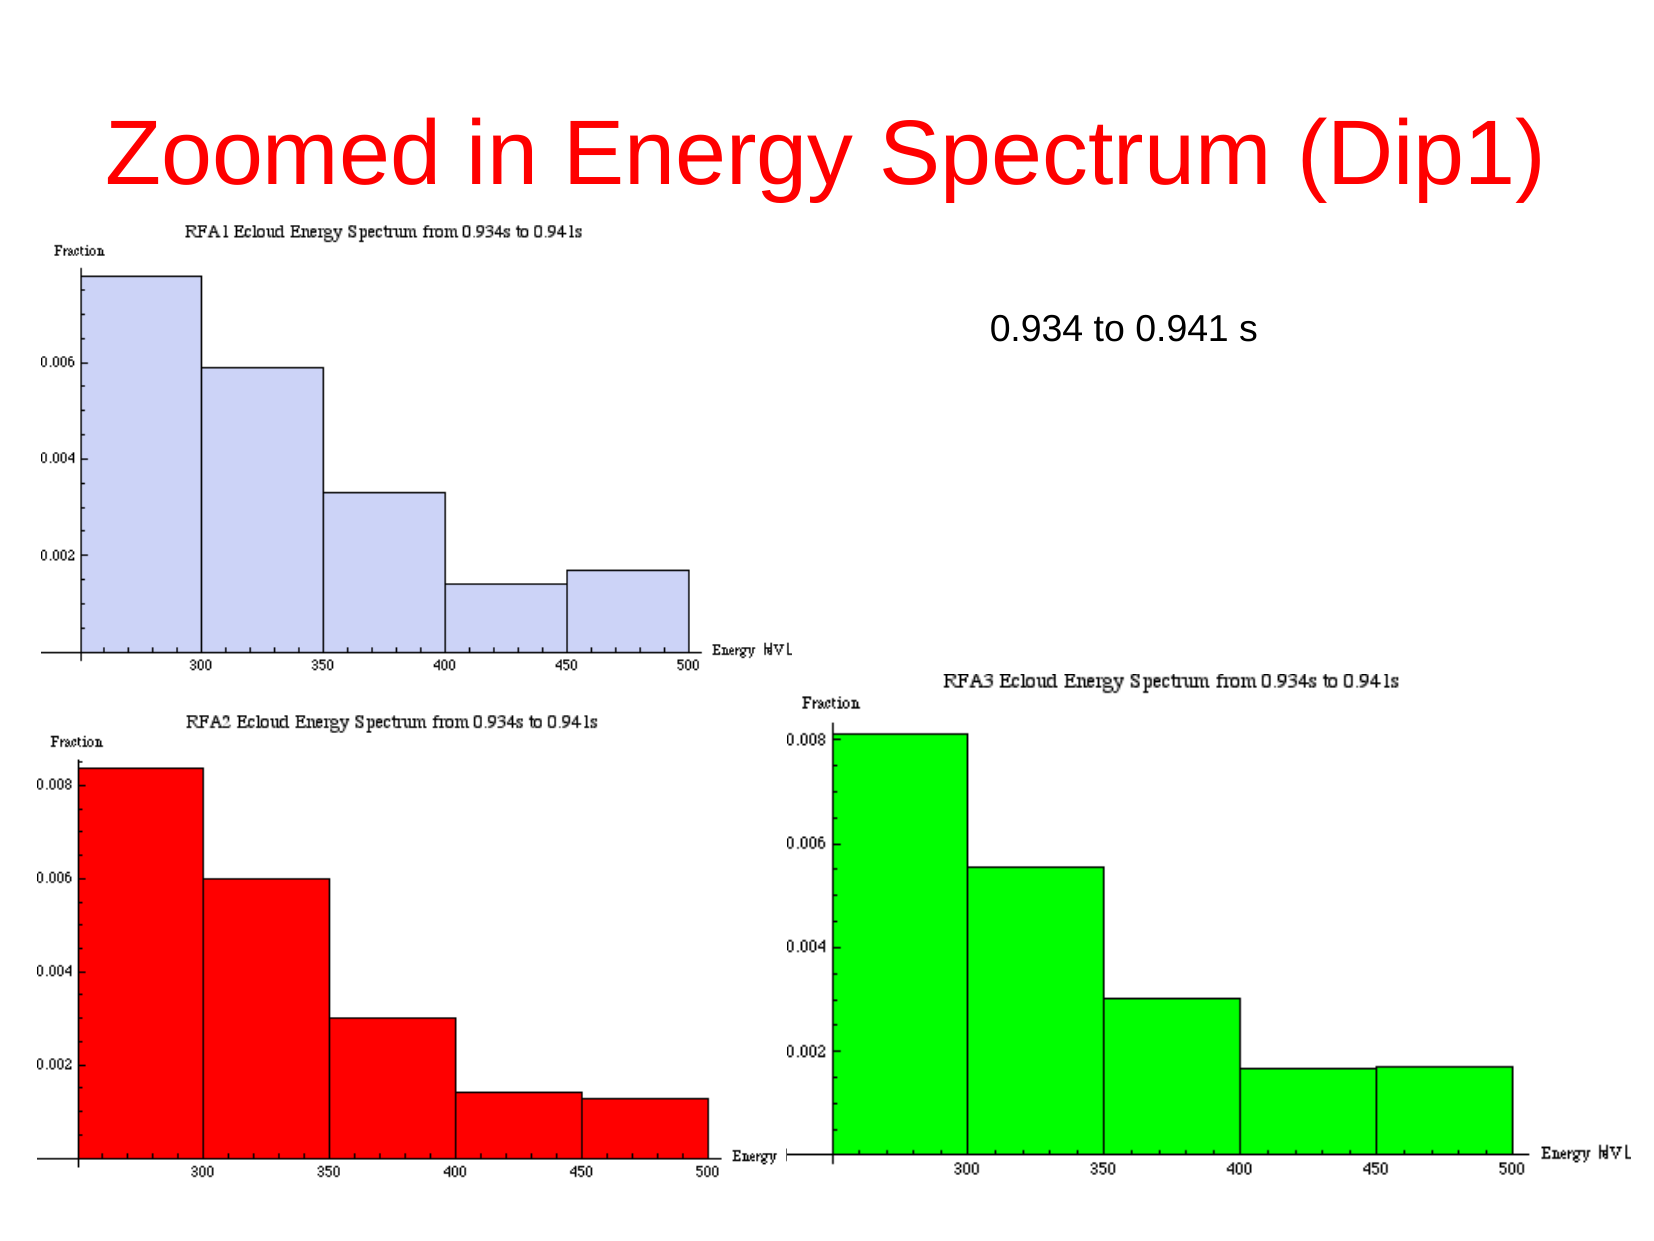

# Zoomed in Energy Spectrum (Dip1)
0.934 to 0.941 s